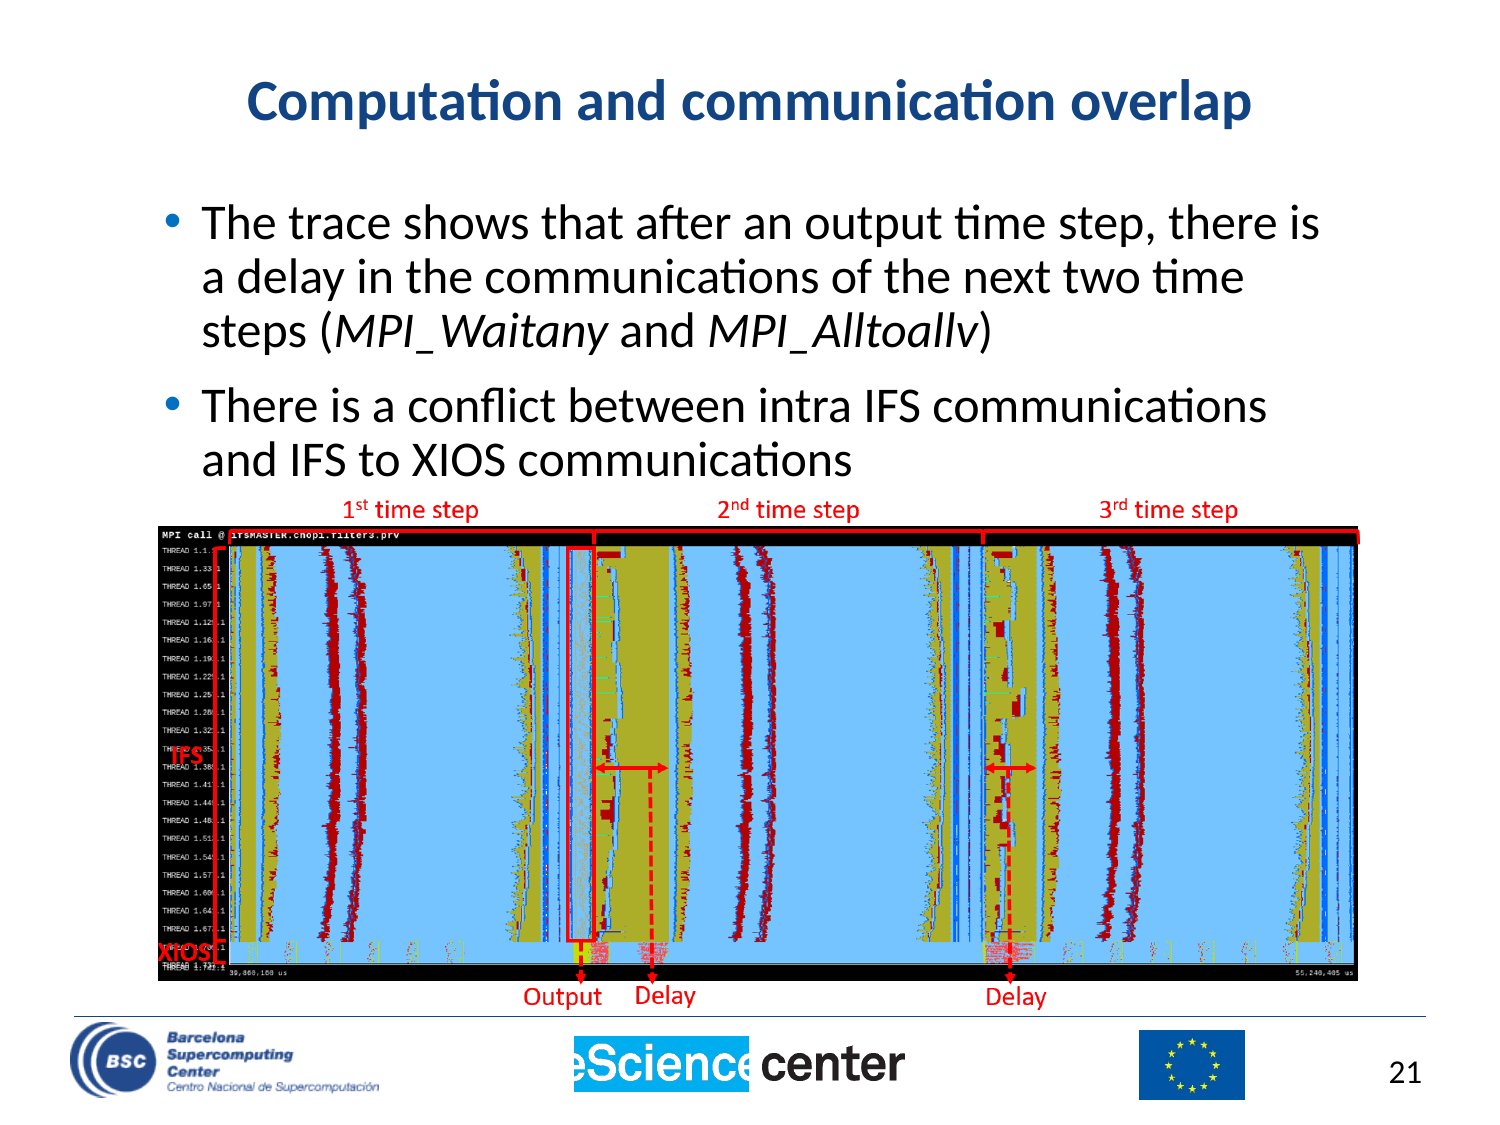

Computation and communication overlap
The trace shows that after an output time step, there is a delay in the communications of the next two time steps (MPI_Waitany and MPI_Alltoallv)
There is a conflict between intra IFS communications and IFS to XIOS communications